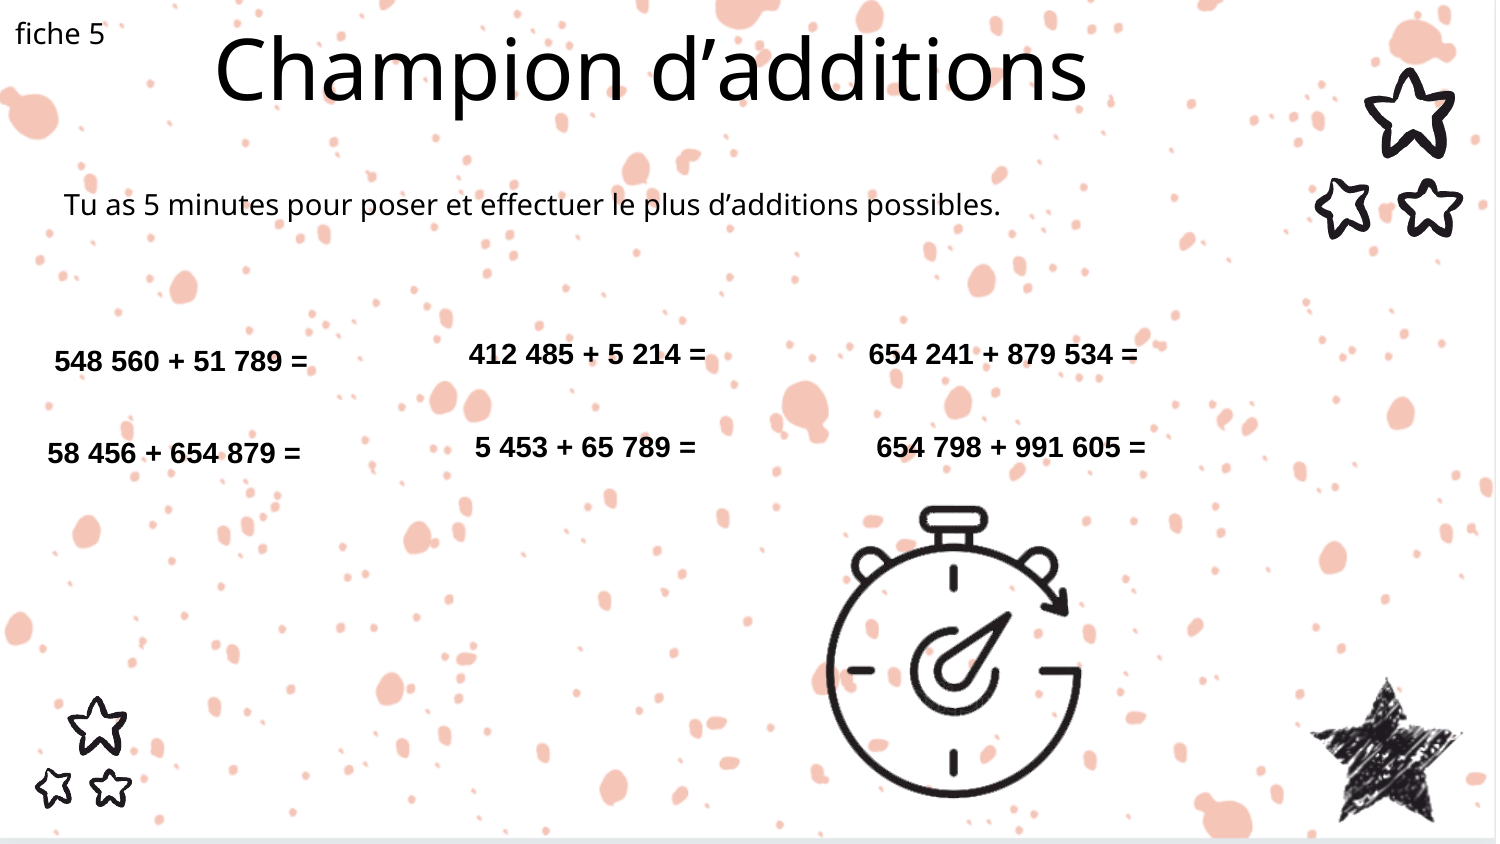

fiche 5
Champion d’additions
Tu as 5 minutes pour poser et effectuer le plus d’additions possibles.
412 485 + 5 214 =
654 241 + 879 534 =
548 560 + 51 789 =
5 453 + 65 789 =
654 798 + 991 605 =
58 456 + 654 879 =